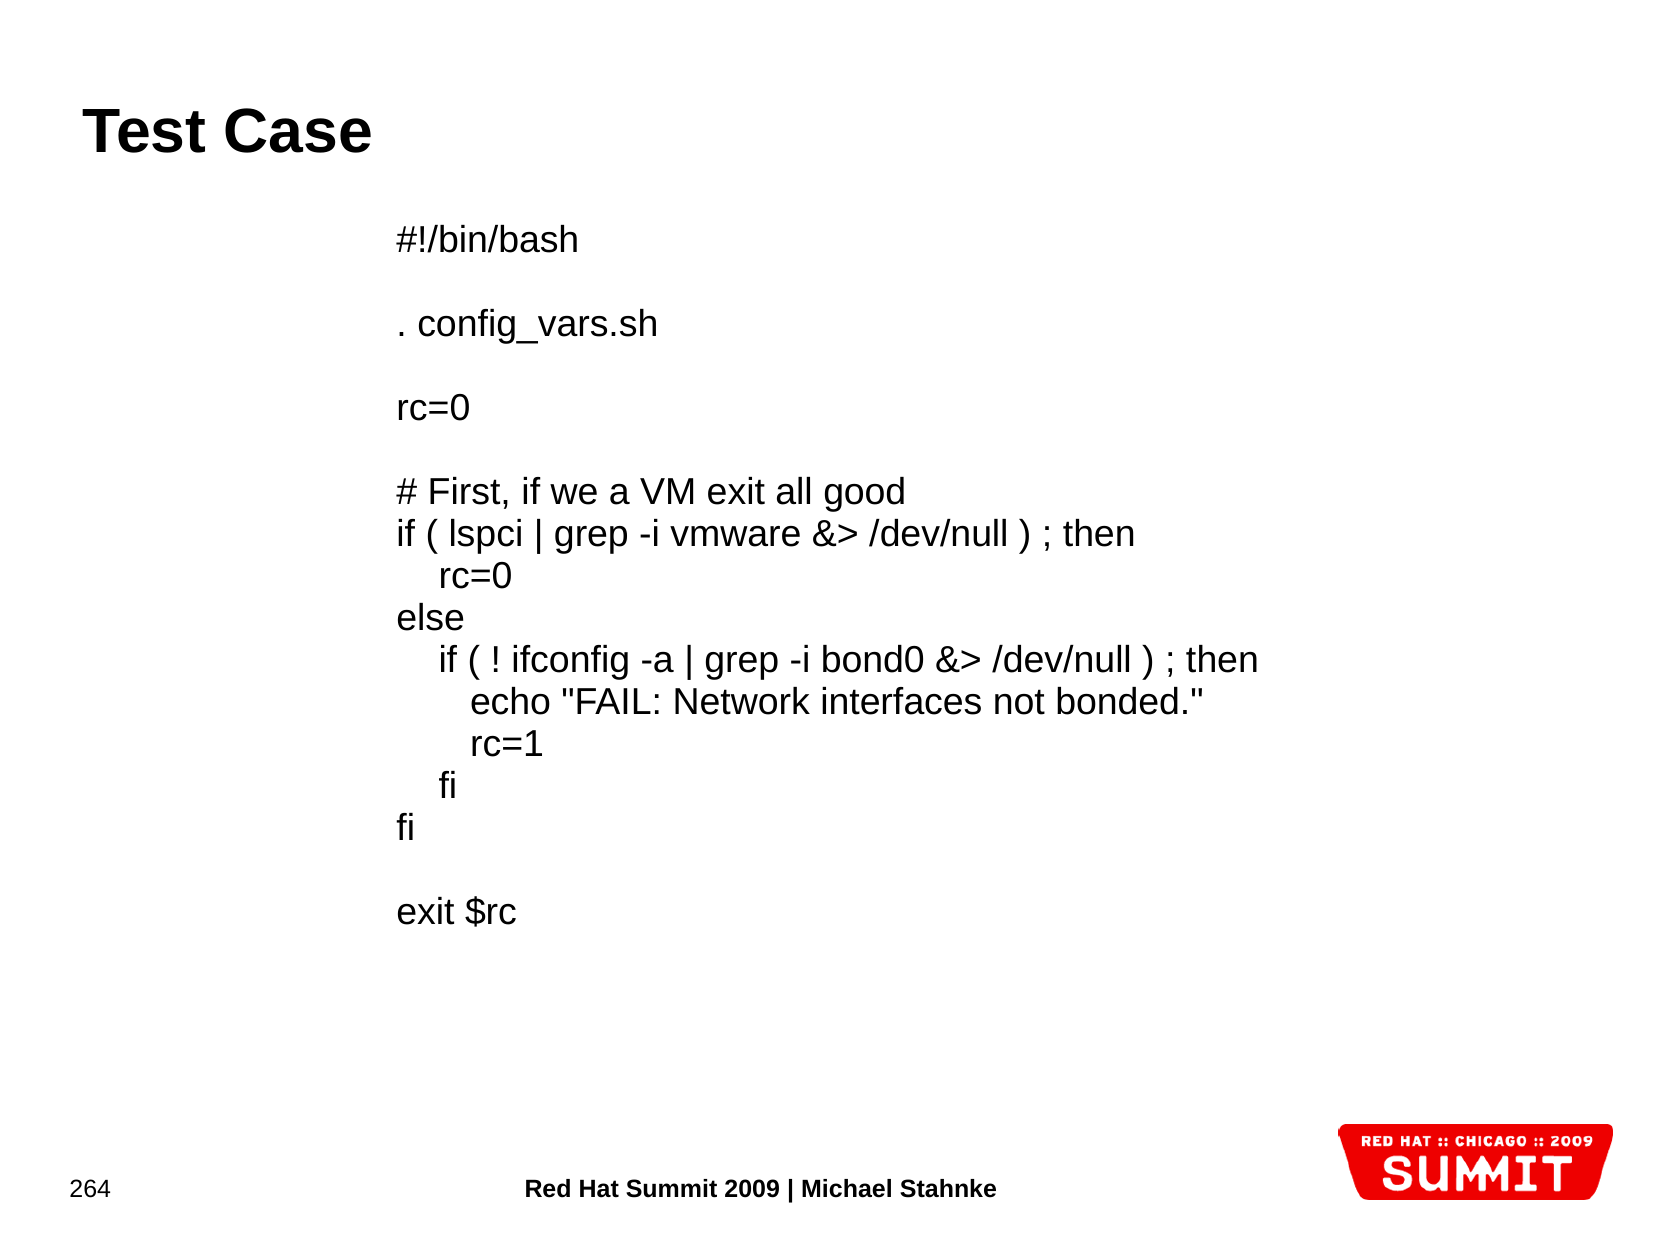

# Test Case
#!/bin/bash
. config_vars.sh
rc=0
# First, if we a VM exit all good
if ( lspci | grep -i vmware &> /dev/null ) ; then
 rc=0
else
 if ( ! ifconfig -a | grep -i bond0 &> /dev/null ) ; then
 echo "FAIL: Network interfaces not bonded."
 rc=1
 fi
fi
exit $rc